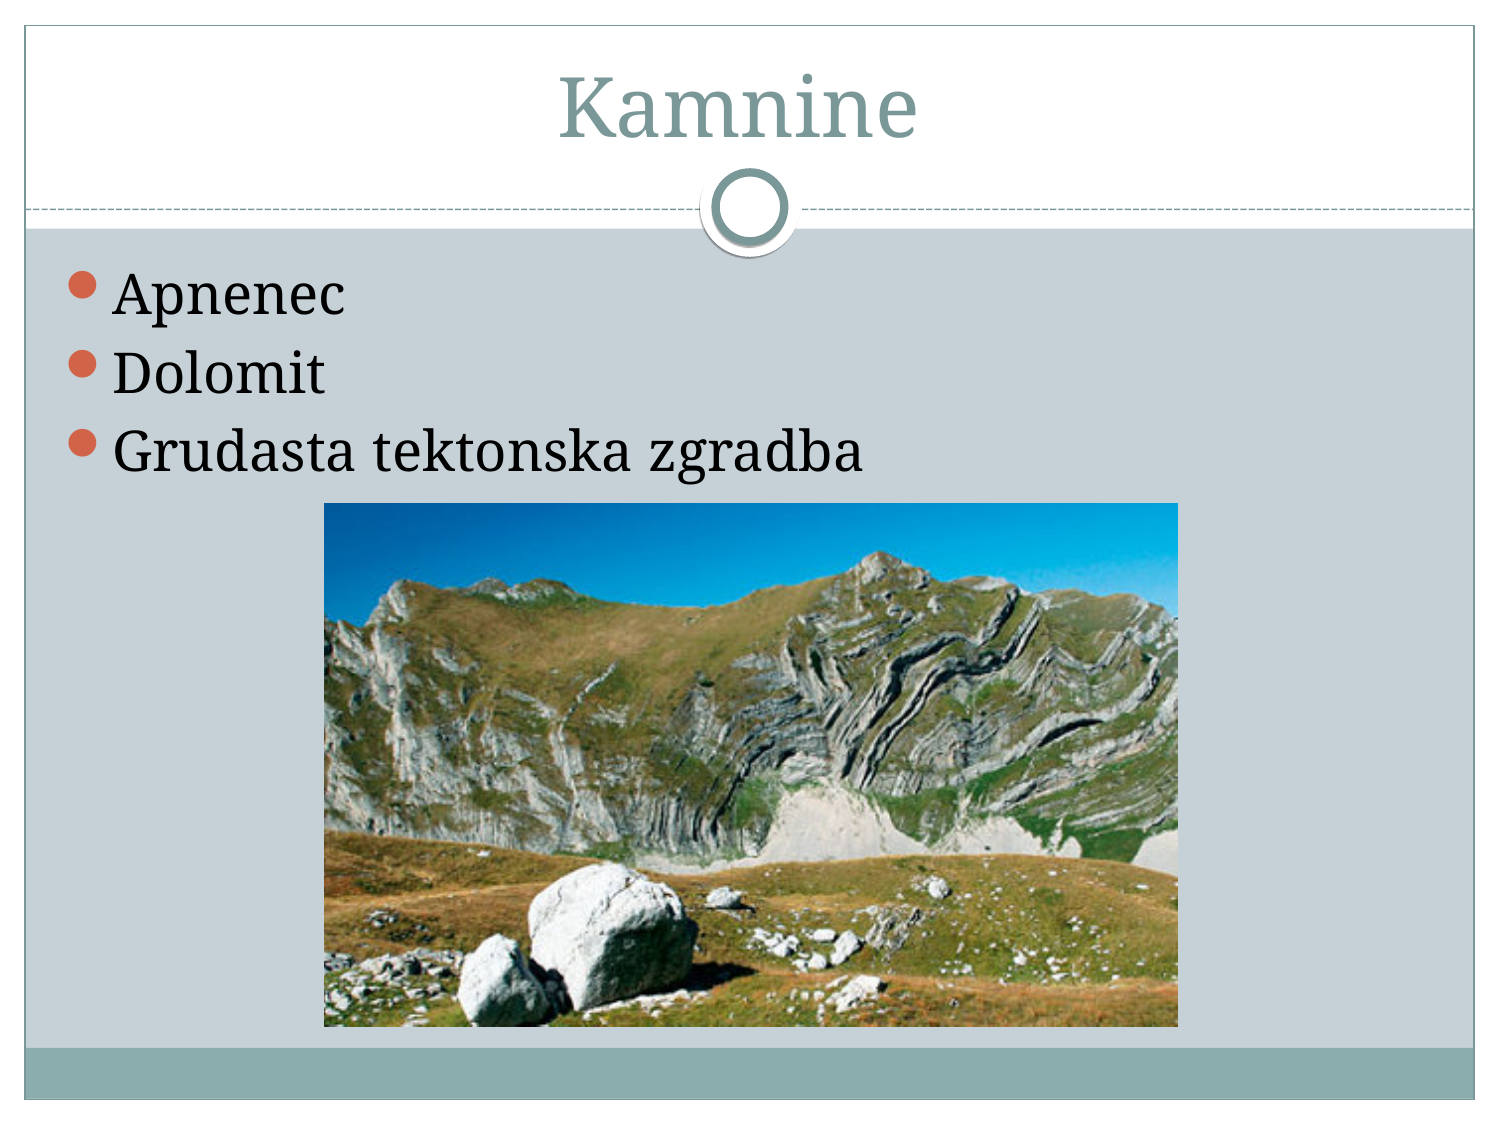

# Kamnine
Apnenec
Dolomit
Grudasta tektonska zgradba